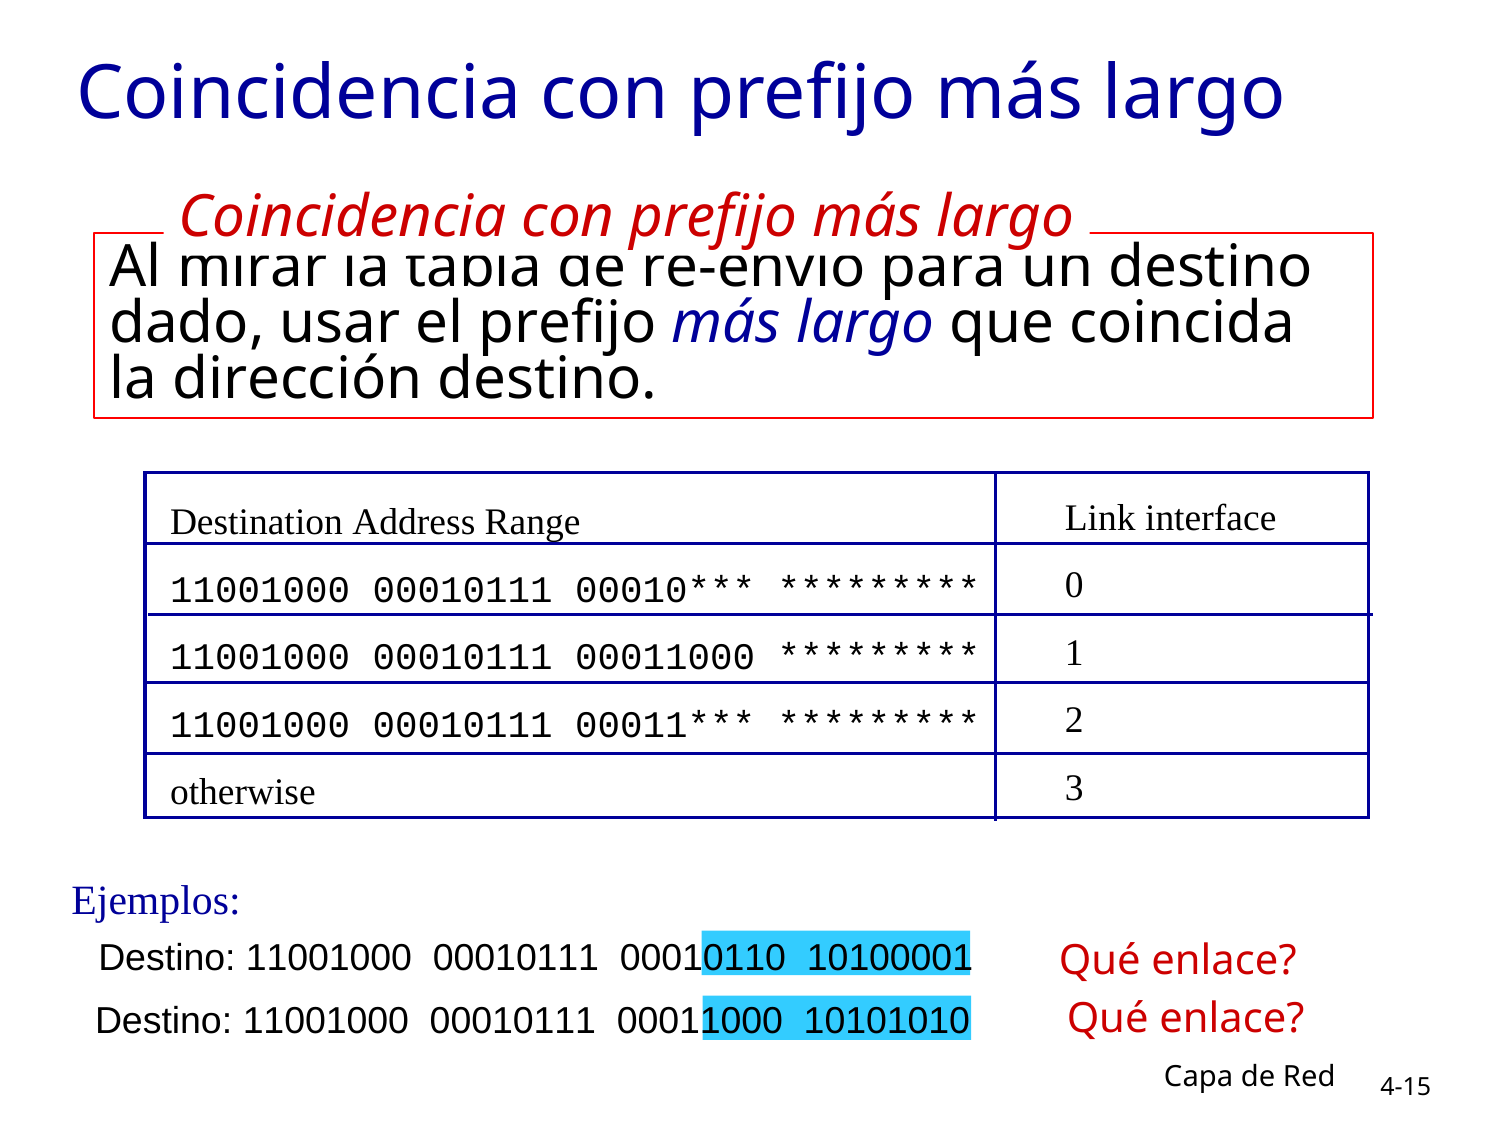

# Coincidencia con prefijo más largo
Coincidencia con prefijo más largo
Al mirar la tabla de re-envío para un destino dado, usar el prefijo más largo que coincida la dirección destino.
Link interface
0
1
2
3
Destination Address Range
11001000 00010111 00010*** *********
11001000 00010111 00011000 *********
11001000 00010111 00011*** *********
otherwise
Ejemplos:
Qué enlace?
Destino: 11001000 00010111 00010110 10100001
Qué enlace?
Destino: 11001000 00010111 00011000 10101010
15